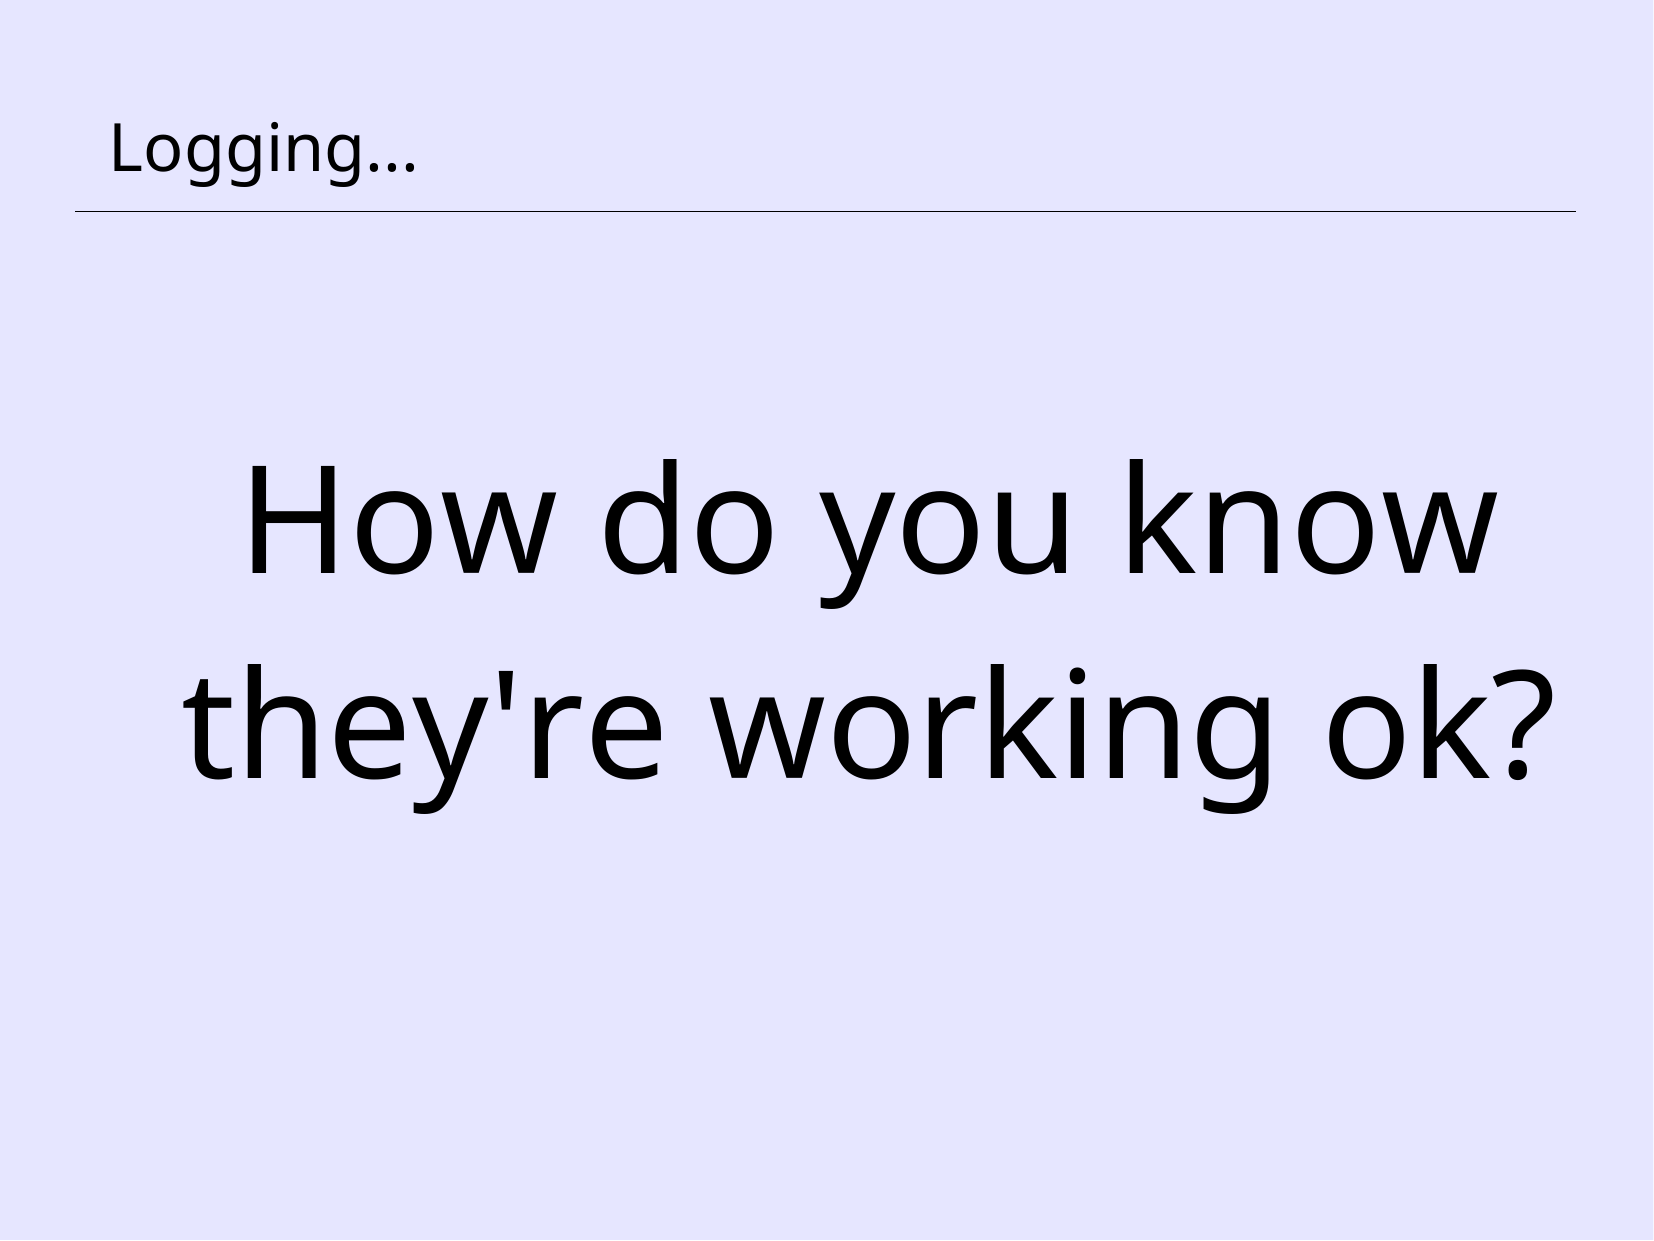

Logging...
How do you know
they're working ok?